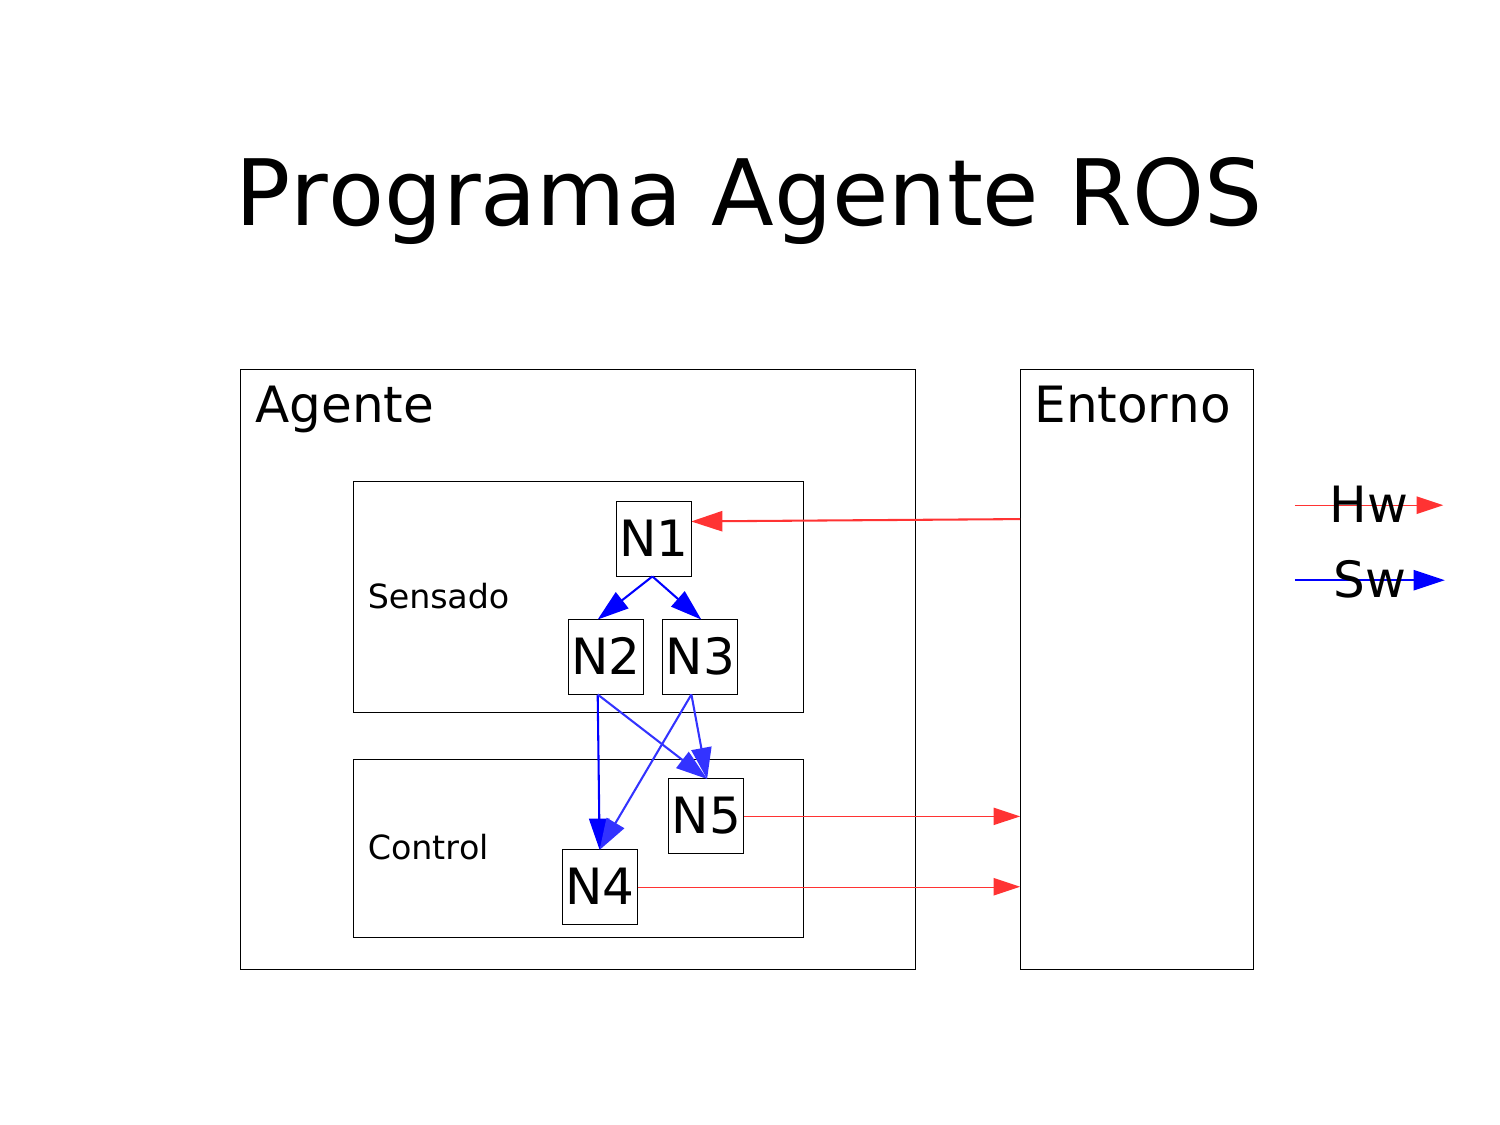

# Programa Agente ROS
Agente
Entorno
Sensado
N1
Hw
Sw
N2
N3
Control
N5
N4